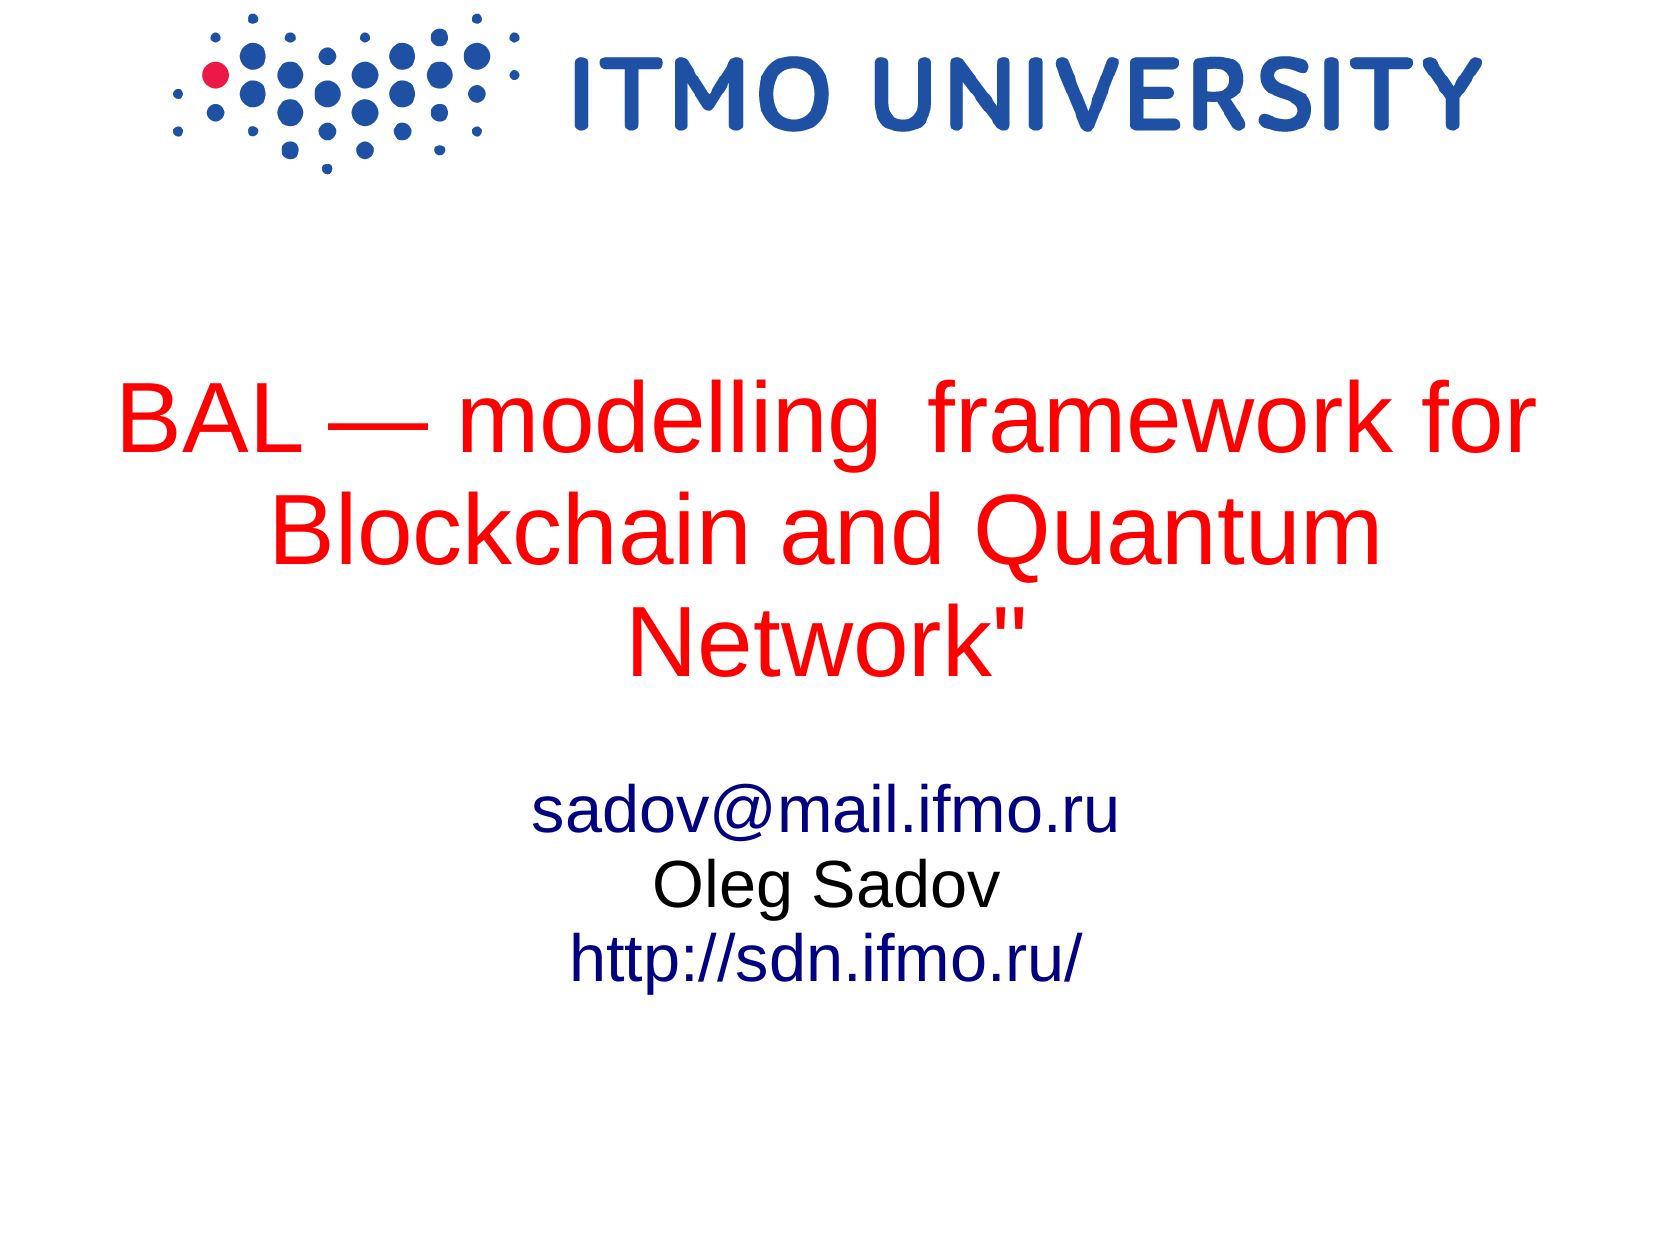

# BAL — modelling	framework for Blockchain and Quantum Network"
sadov@mail.ifmo.ru
Oleg Sadov
http://sdn.ifmo.ru/